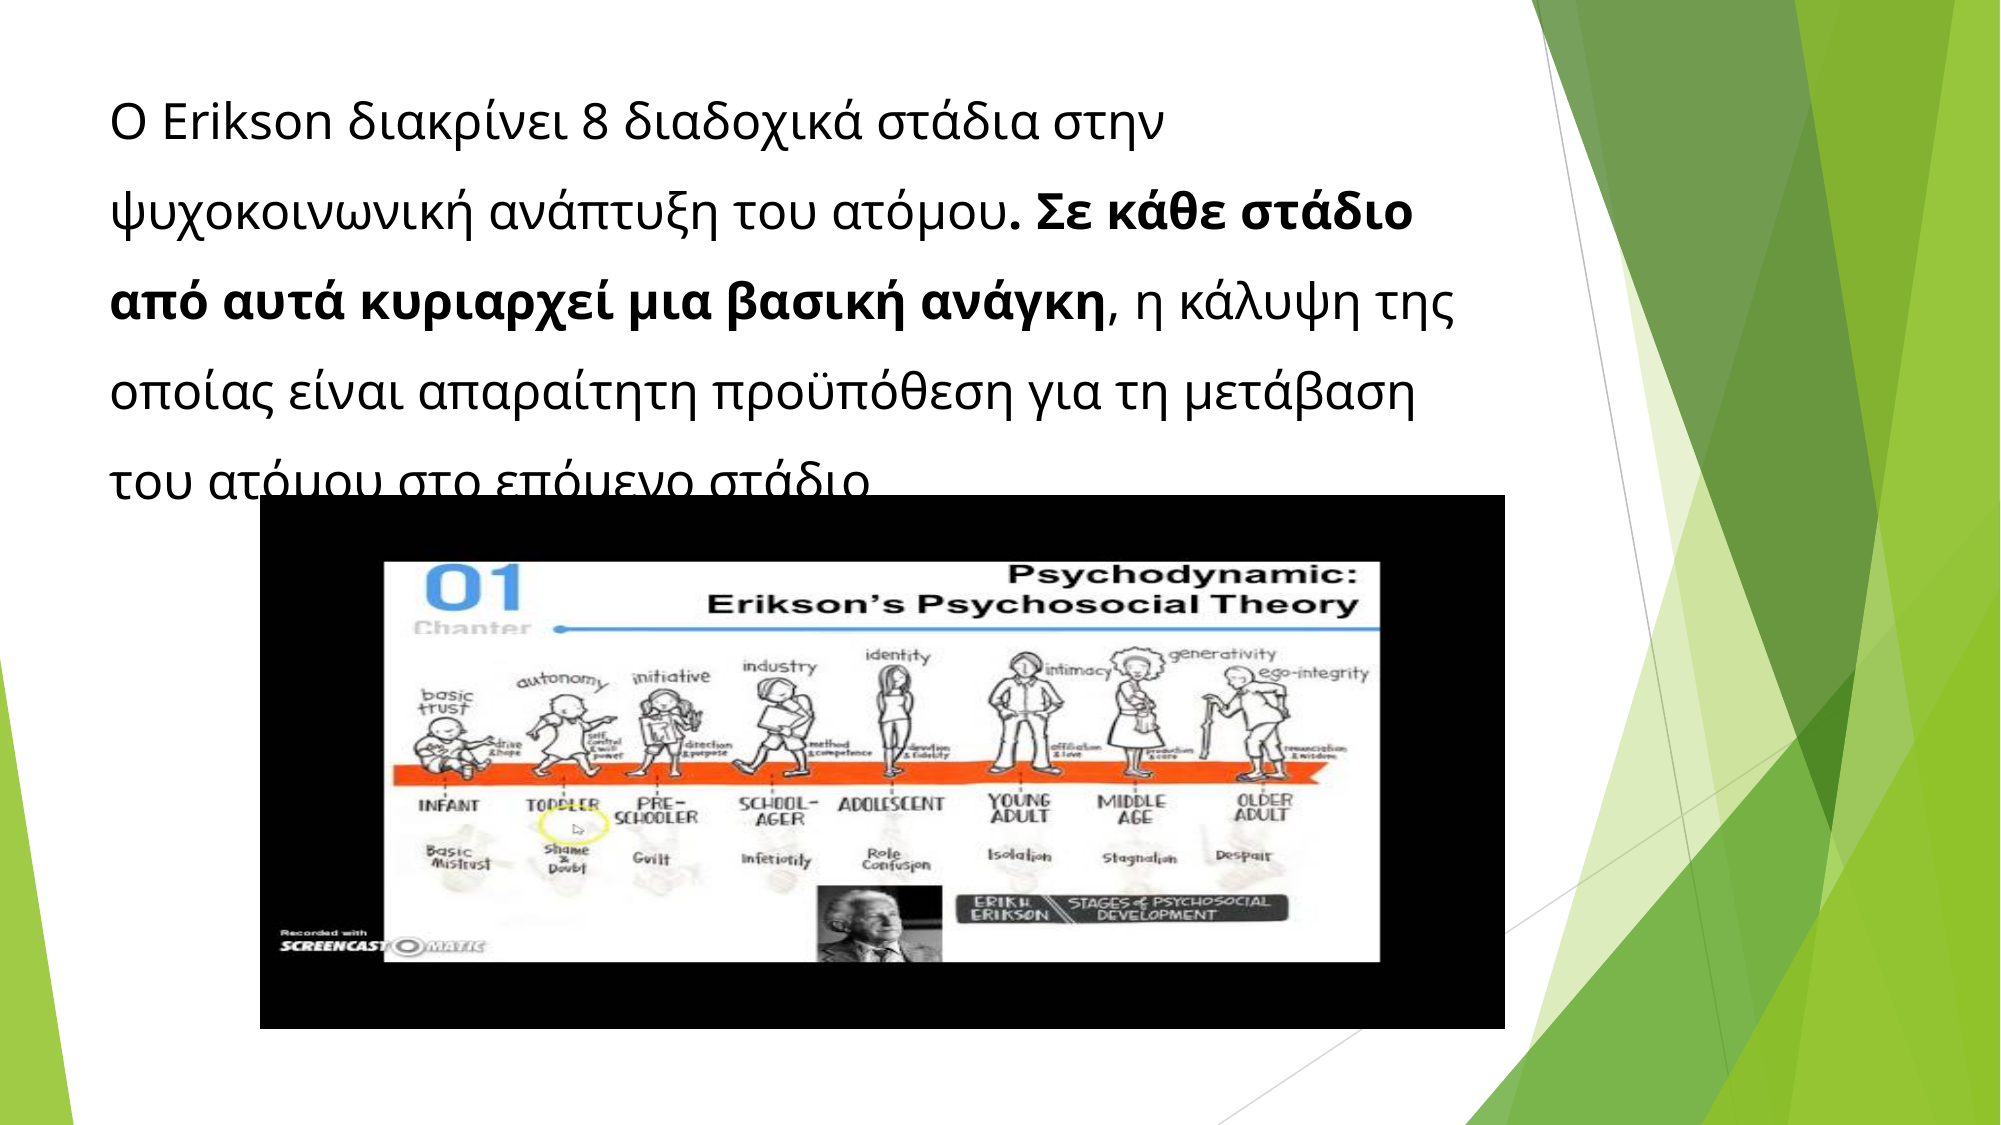

# Ο Erikson διακρίνει 8 διαδοχικά στάδια στην ψυχοκοινωνική ανάπτυξη του ατόμου. Σε κάθε στάδιο από αυτά κυριαρχεί μια βασική ανάγκη, η κάλυψη της οποίας είναι απαραίτητη προϋπόθεση για τη μετάβαση του ατόμου στο επόμενο στάδιο